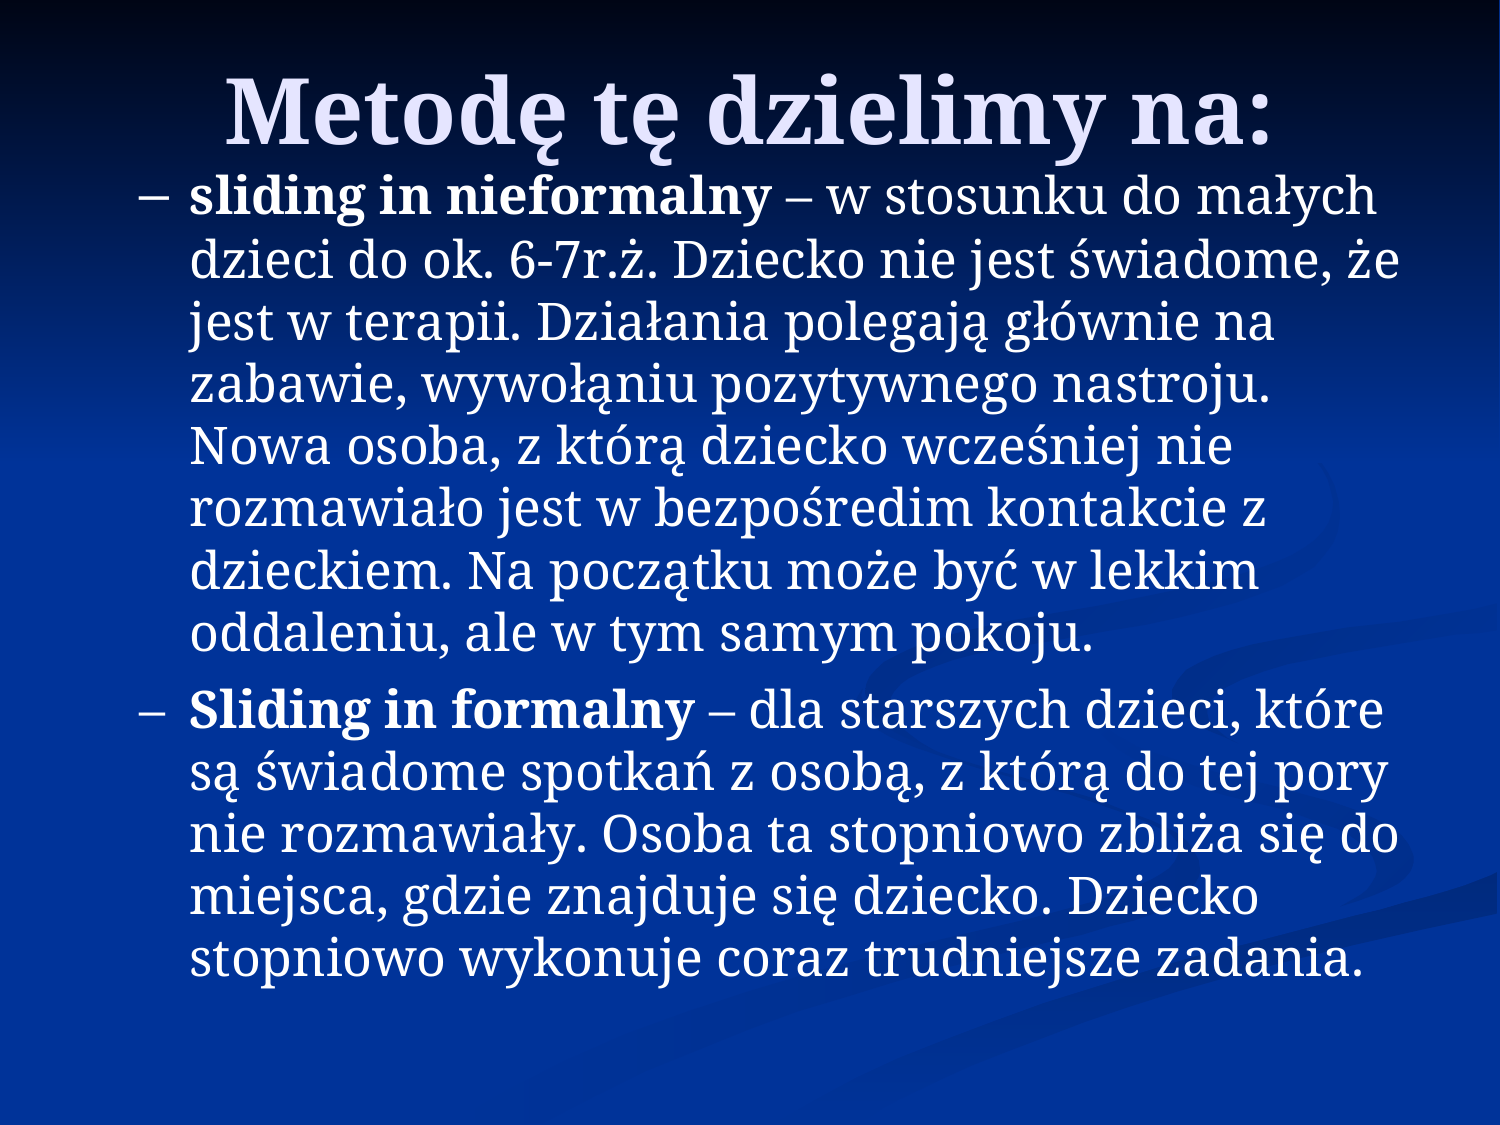

# Metodę tę dzielimy na:
–	sliding in nieformalny – w stosunku do małych dzieci do ok. 6-7r.ż. Dziecko nie jest świadome, że jest w terapii. Działania polegają głównie na zabawie, wywołąniu pozytywnego nastroju. Nowa osoba, z którą dziecko wcześniej nie rozmawiało jest w bezpośredim kontakcie z dzieckiem. Na początku może być w lekkim oddaleniu, ale w tym samym pokoju.
–	Sliding in formalny – dla starszych dzieci, które są świadome spotkań z osobą, z którą do tej pory nie rozmawiały. Osoba ta stopniowo zbliża się do miejsca, gdzie znajduje się dziecko. Dziecko stopniowo wykonuje coraz trudniejsze zadania.